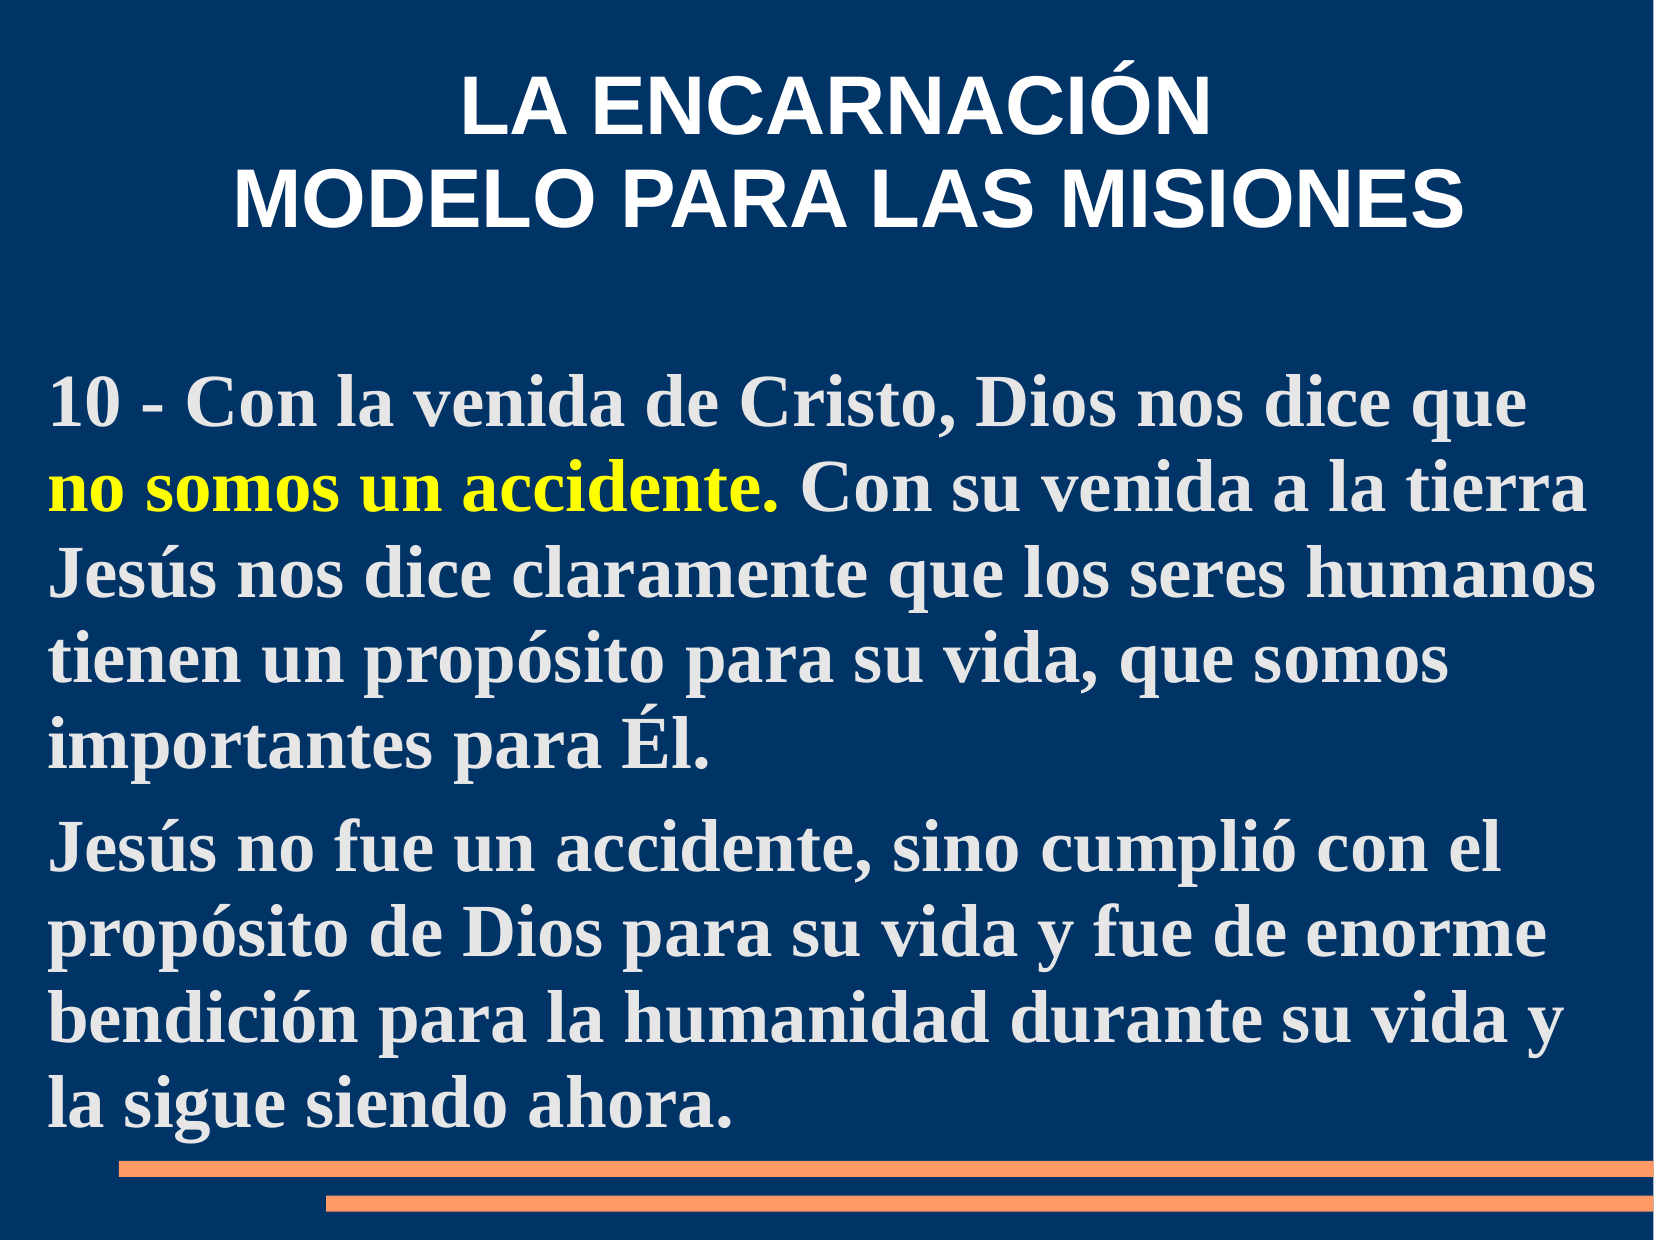

# LA ENCARNACIÓN MODELO PARA LAS MISIONES
10 - Con la venida de Cristo, Dios nos dice que no somos un accidente. Con su venida a la tierra Jesús nos dice claramente que los seres humanos tienen un propósito para su vida, que somos importantes para Él.
Jesús no fue un accidente, sino cumplió con el propósito de Dios para su vida y fue de enorme bendición para la humanidad durante su vida y la sigue siendo ahora.